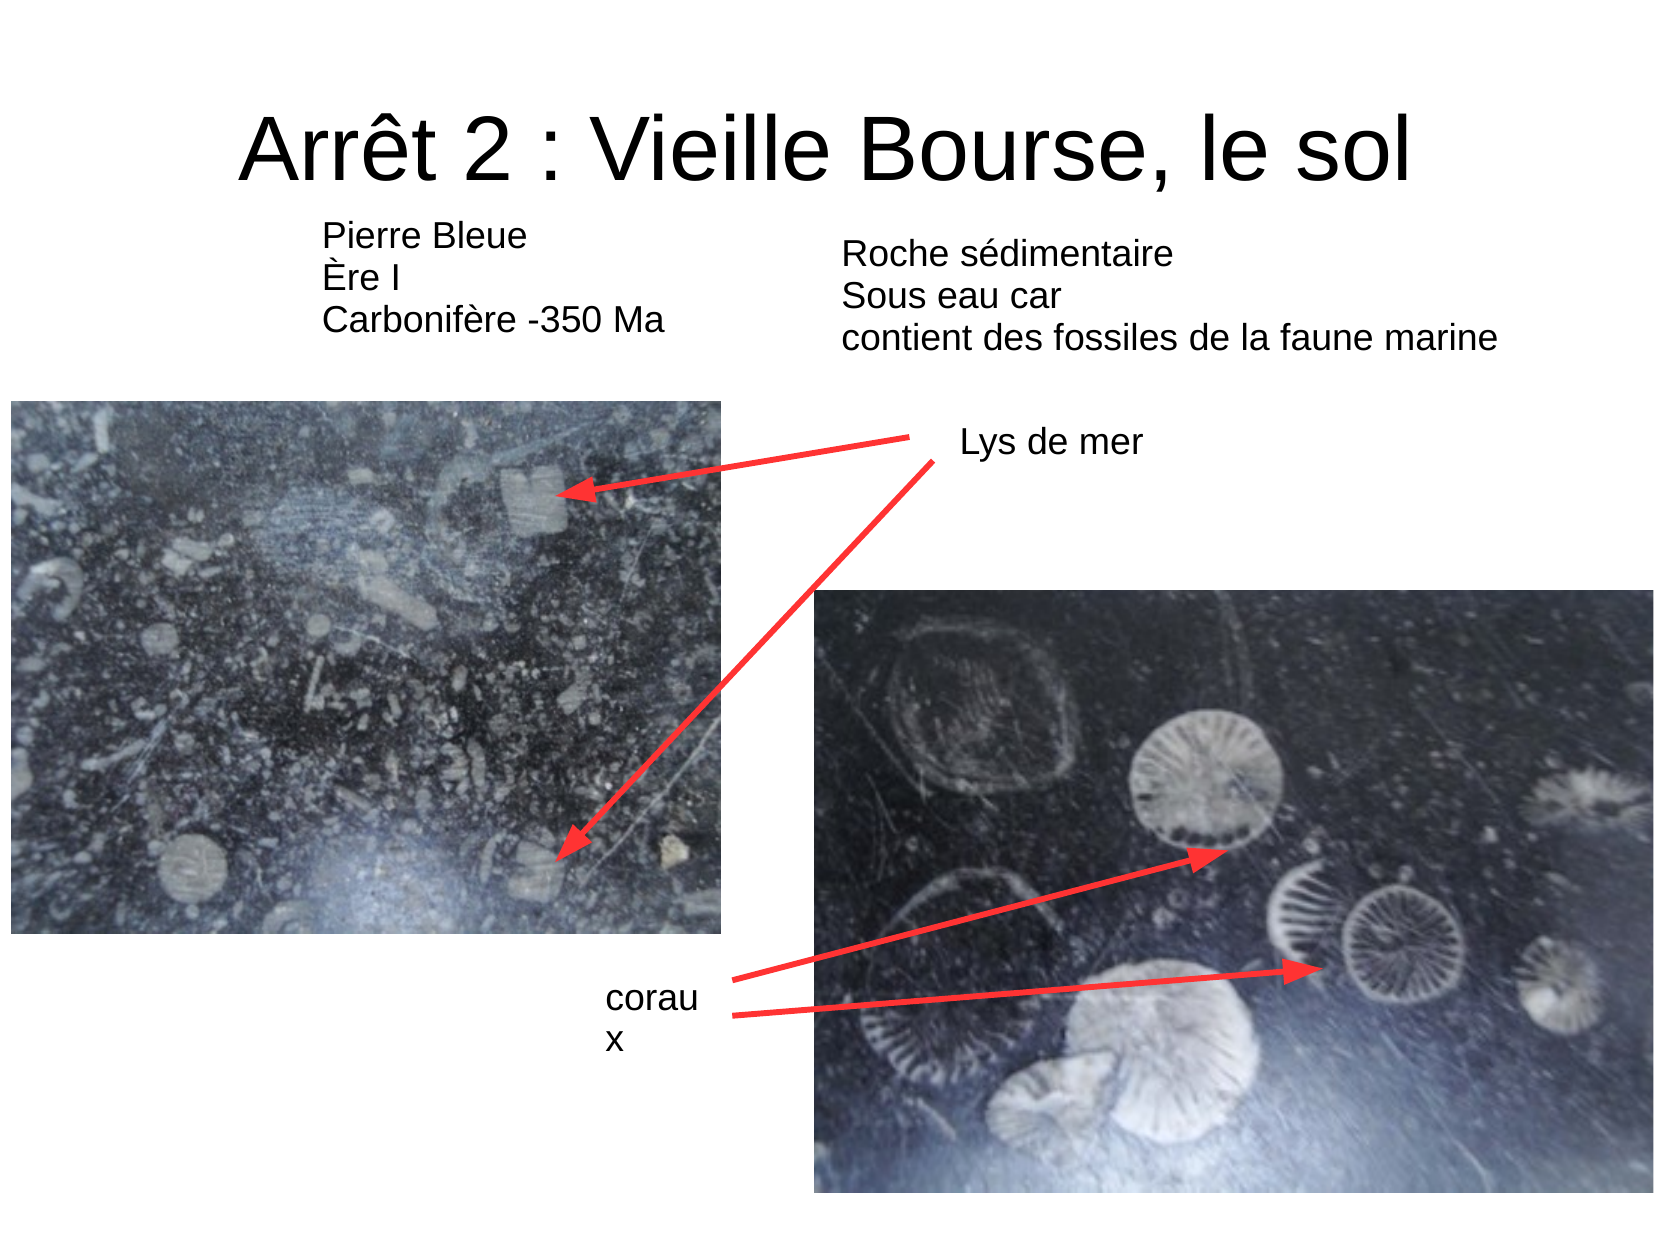

# Arrêt 2 : Vieille Bourse, le sol
Pierre Bleue
Ère I
Carbonifère -350 Ma
Roche sédimentaire
Sous eau car
contient des fossiles de la faune marine
Lys de mer
coraux